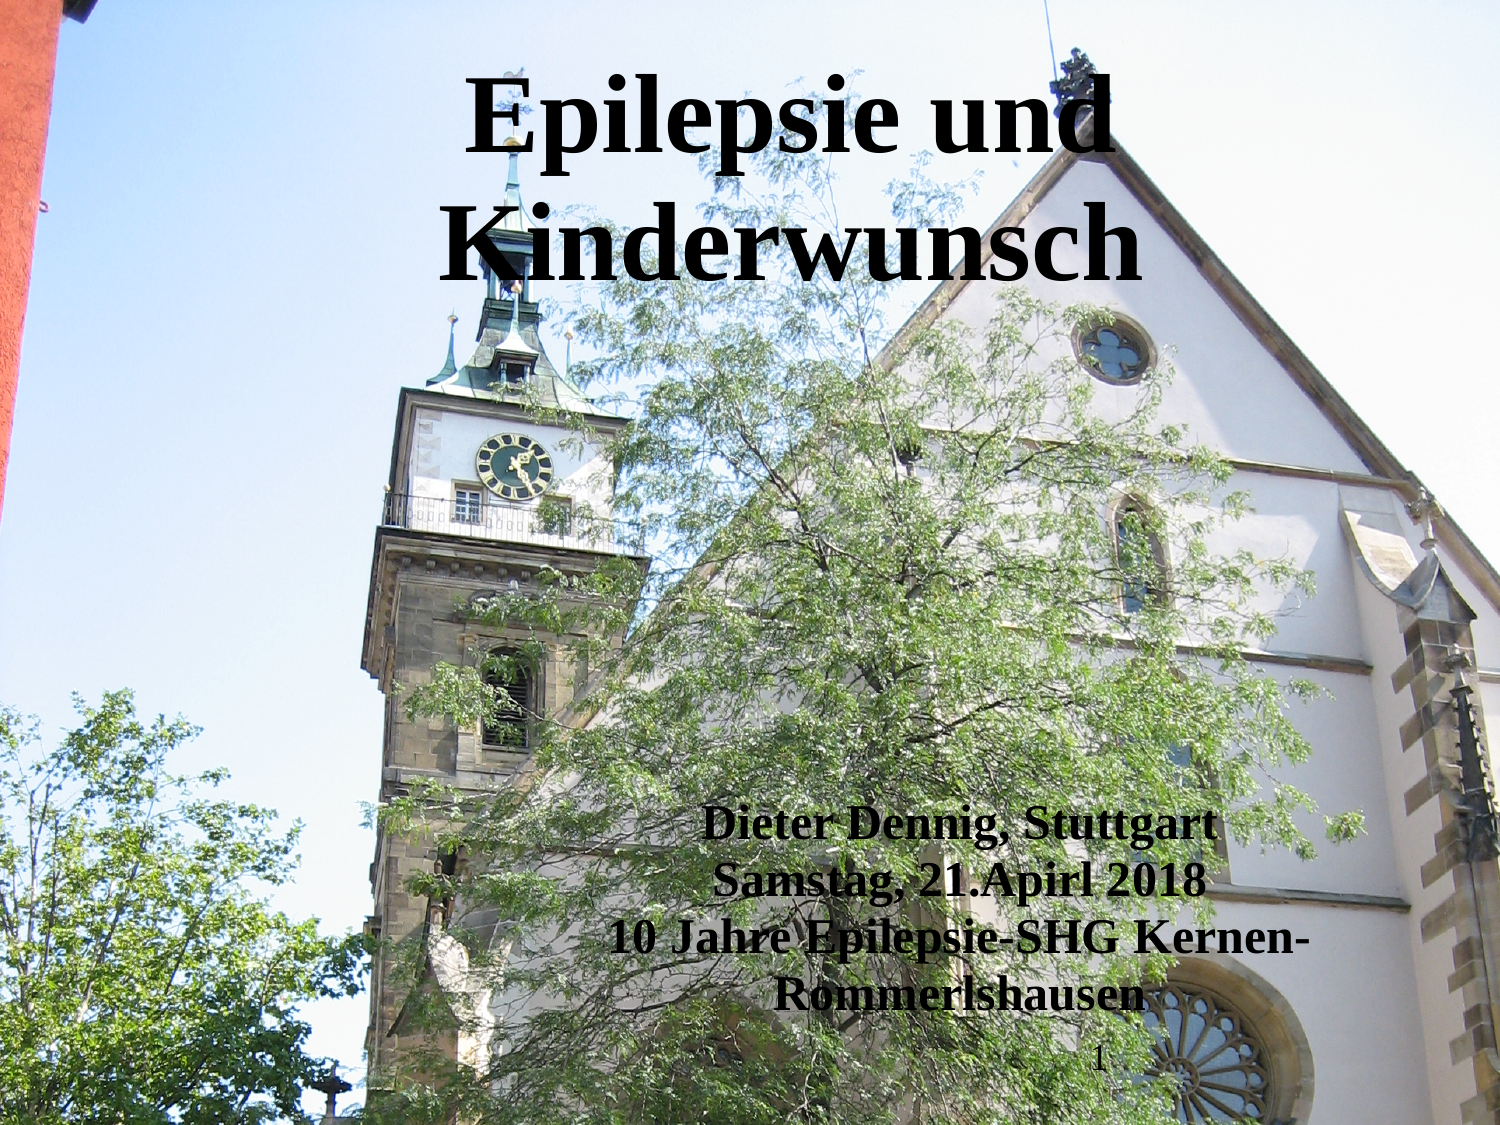

# Epilepsie und Kinderwunsch
Dieter Dennig, Stuttgart
Samstag, 21.Apirl 2018
10 Jahre Epilepsie-SHG Kernen-Rommerlshausen